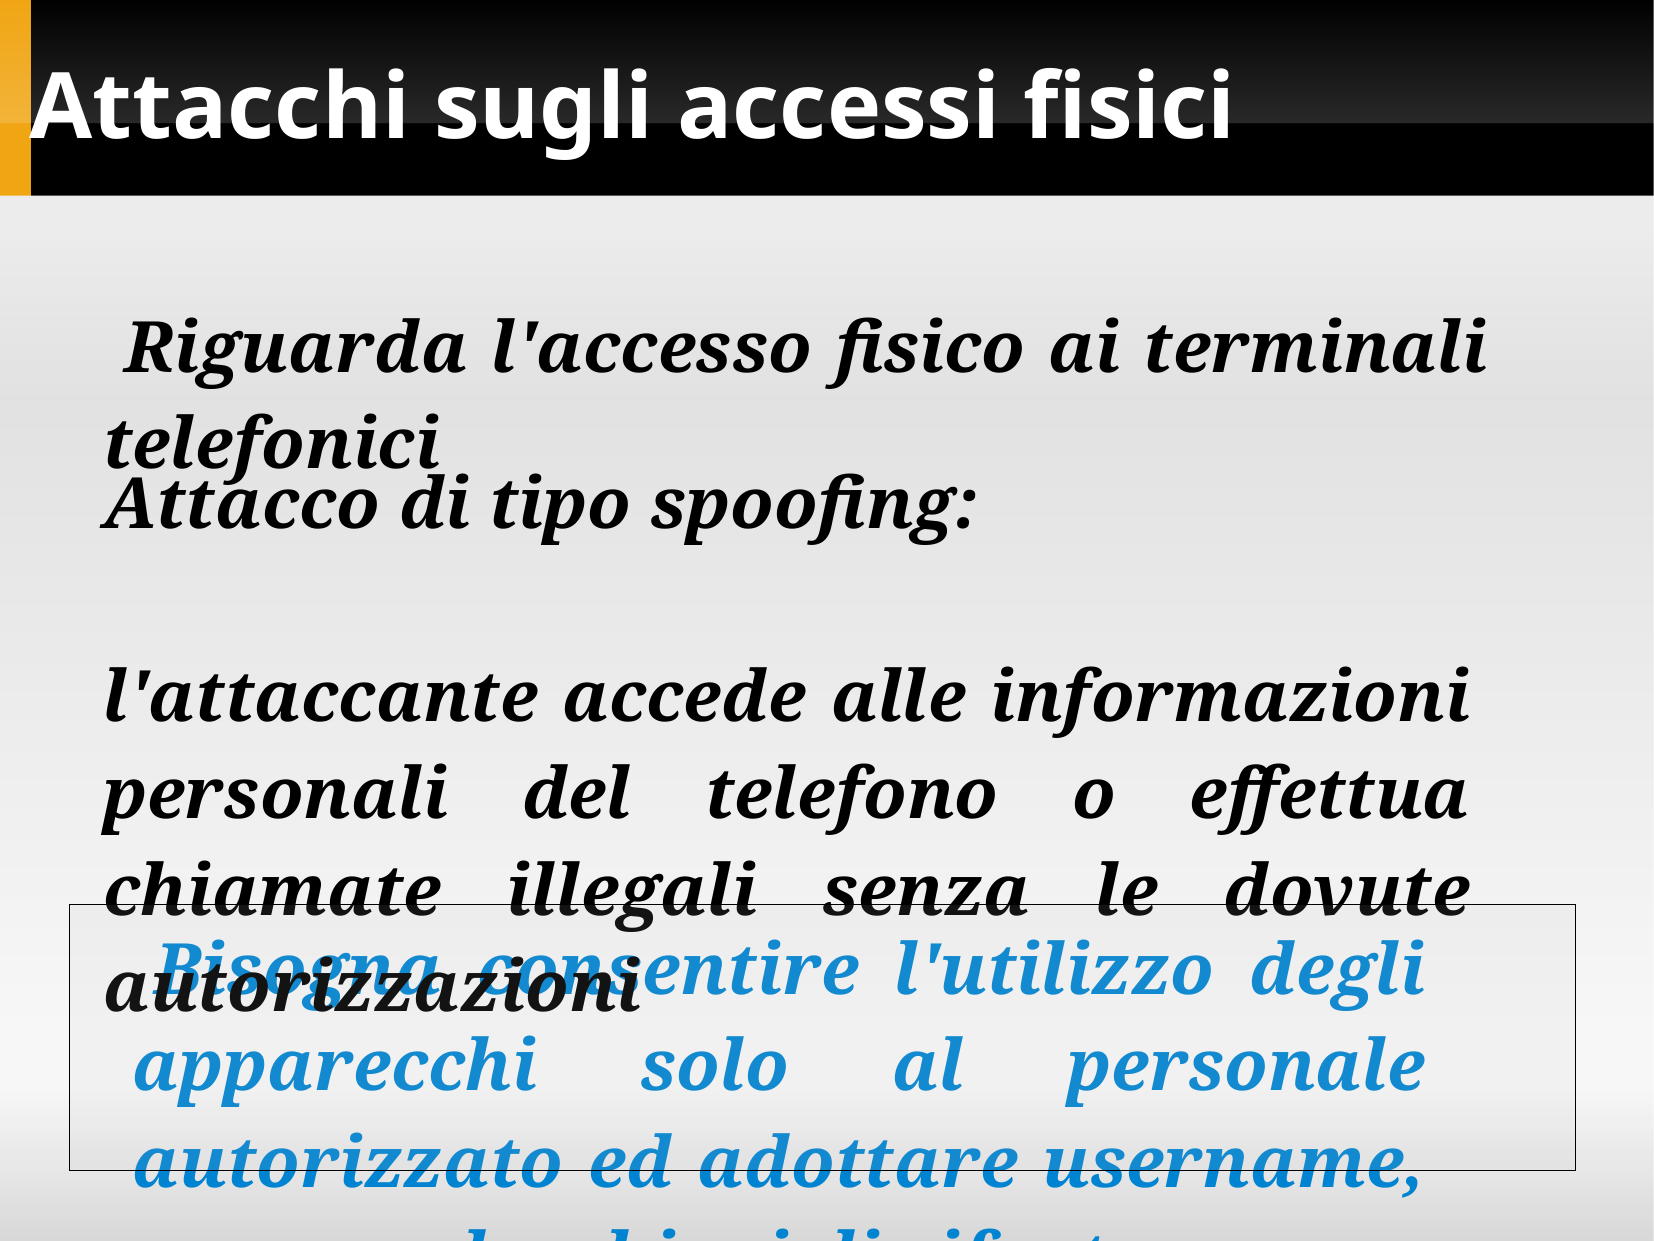

# Attacchi sugli accessi fisici
Riguarda l'accesso fisico ai terminali telefonici
Attacco di tipo spoofing:
l'attaccante accede alle informazioni personali del telefono o effettua chiamate illegali senza le dovute autorizzazioni
Bisogna consentire l'utilizzo degli apparecchi solo al personale autorizzato ed adottare username, password o chiavi di cifratura.